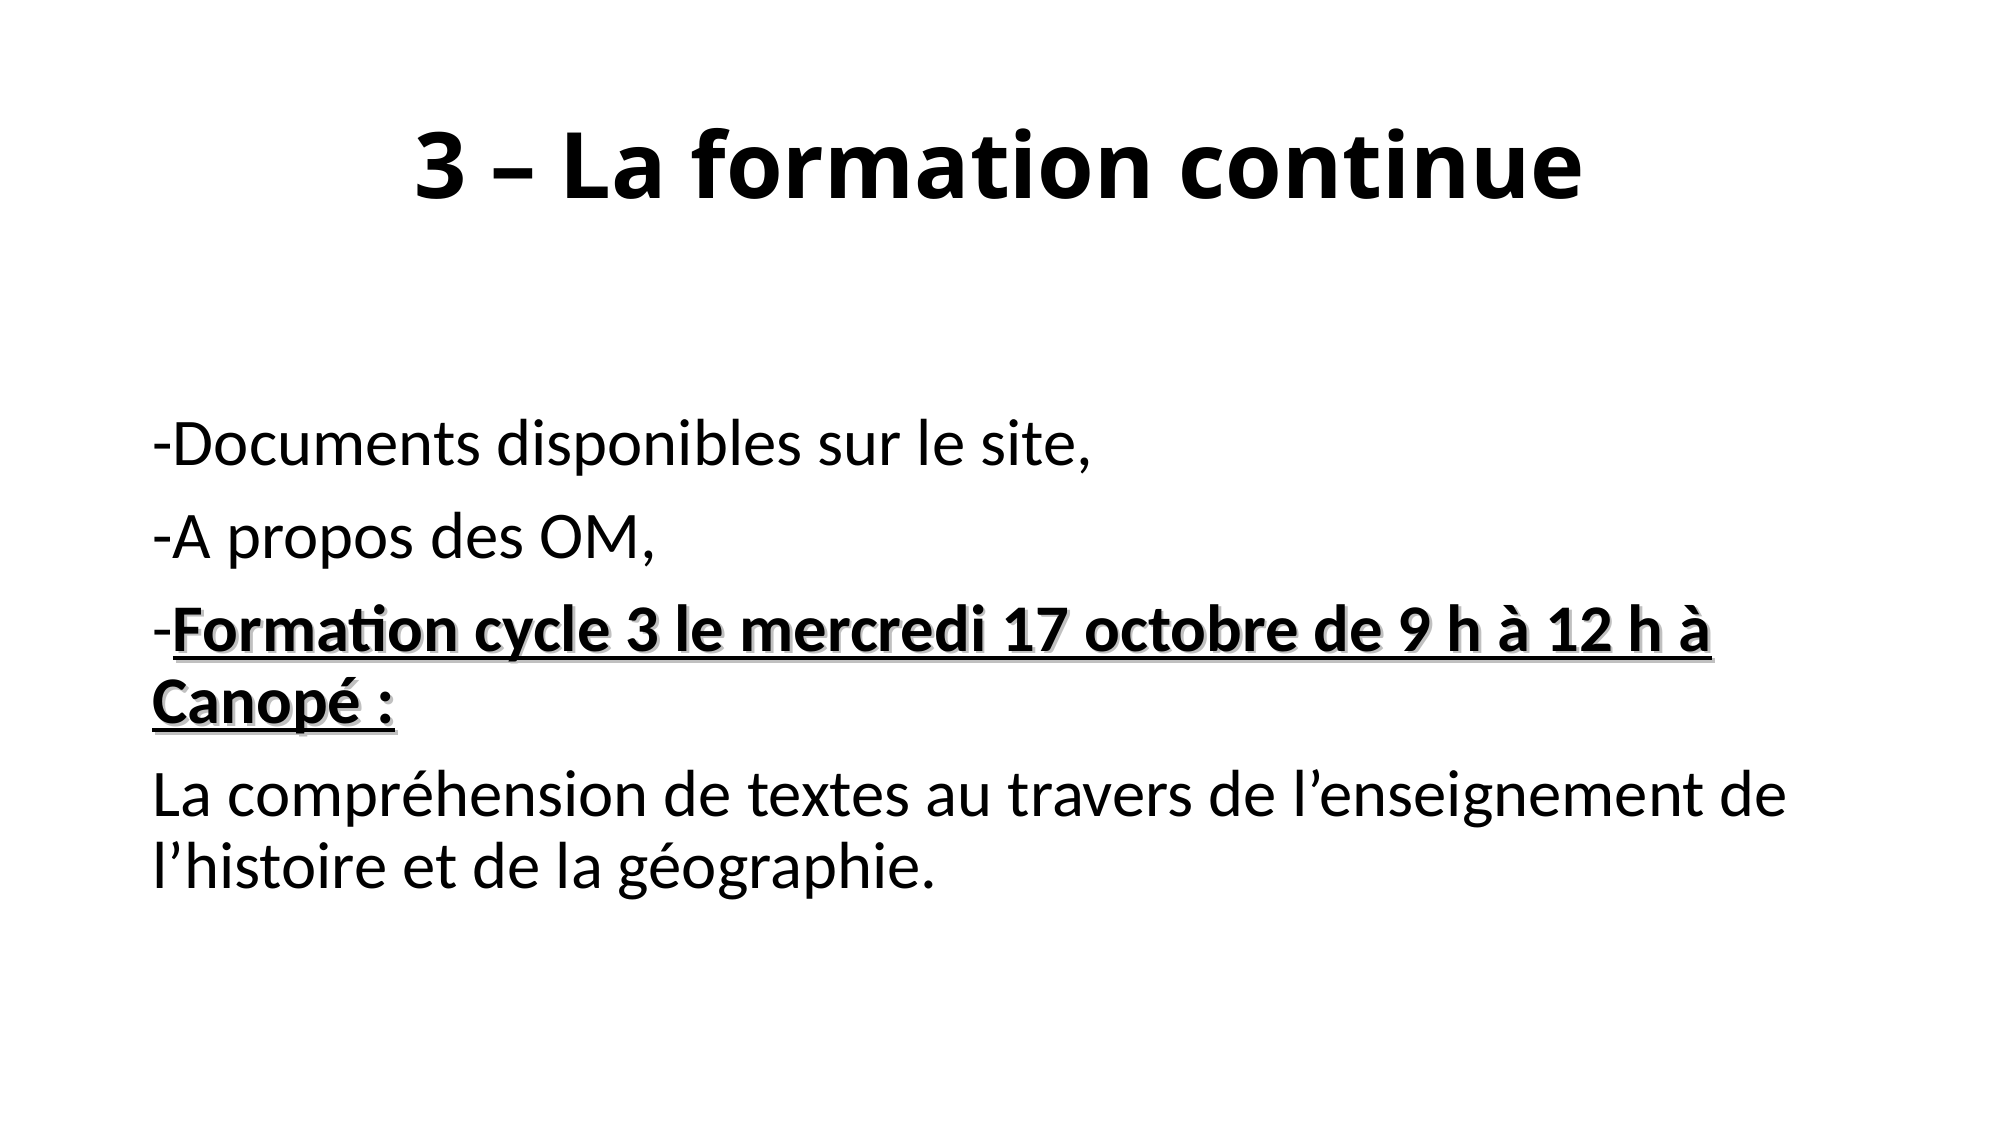

# 3 – La formation continue
-Documents disponibles sur le site,
-A propos des OM,
-Formation cycle 3 le mercredi 17 octobre de 9 h à 12 h à Canopé :
La compréhension de textes au travers de l’enseignement de l’histoire et de la géographie.